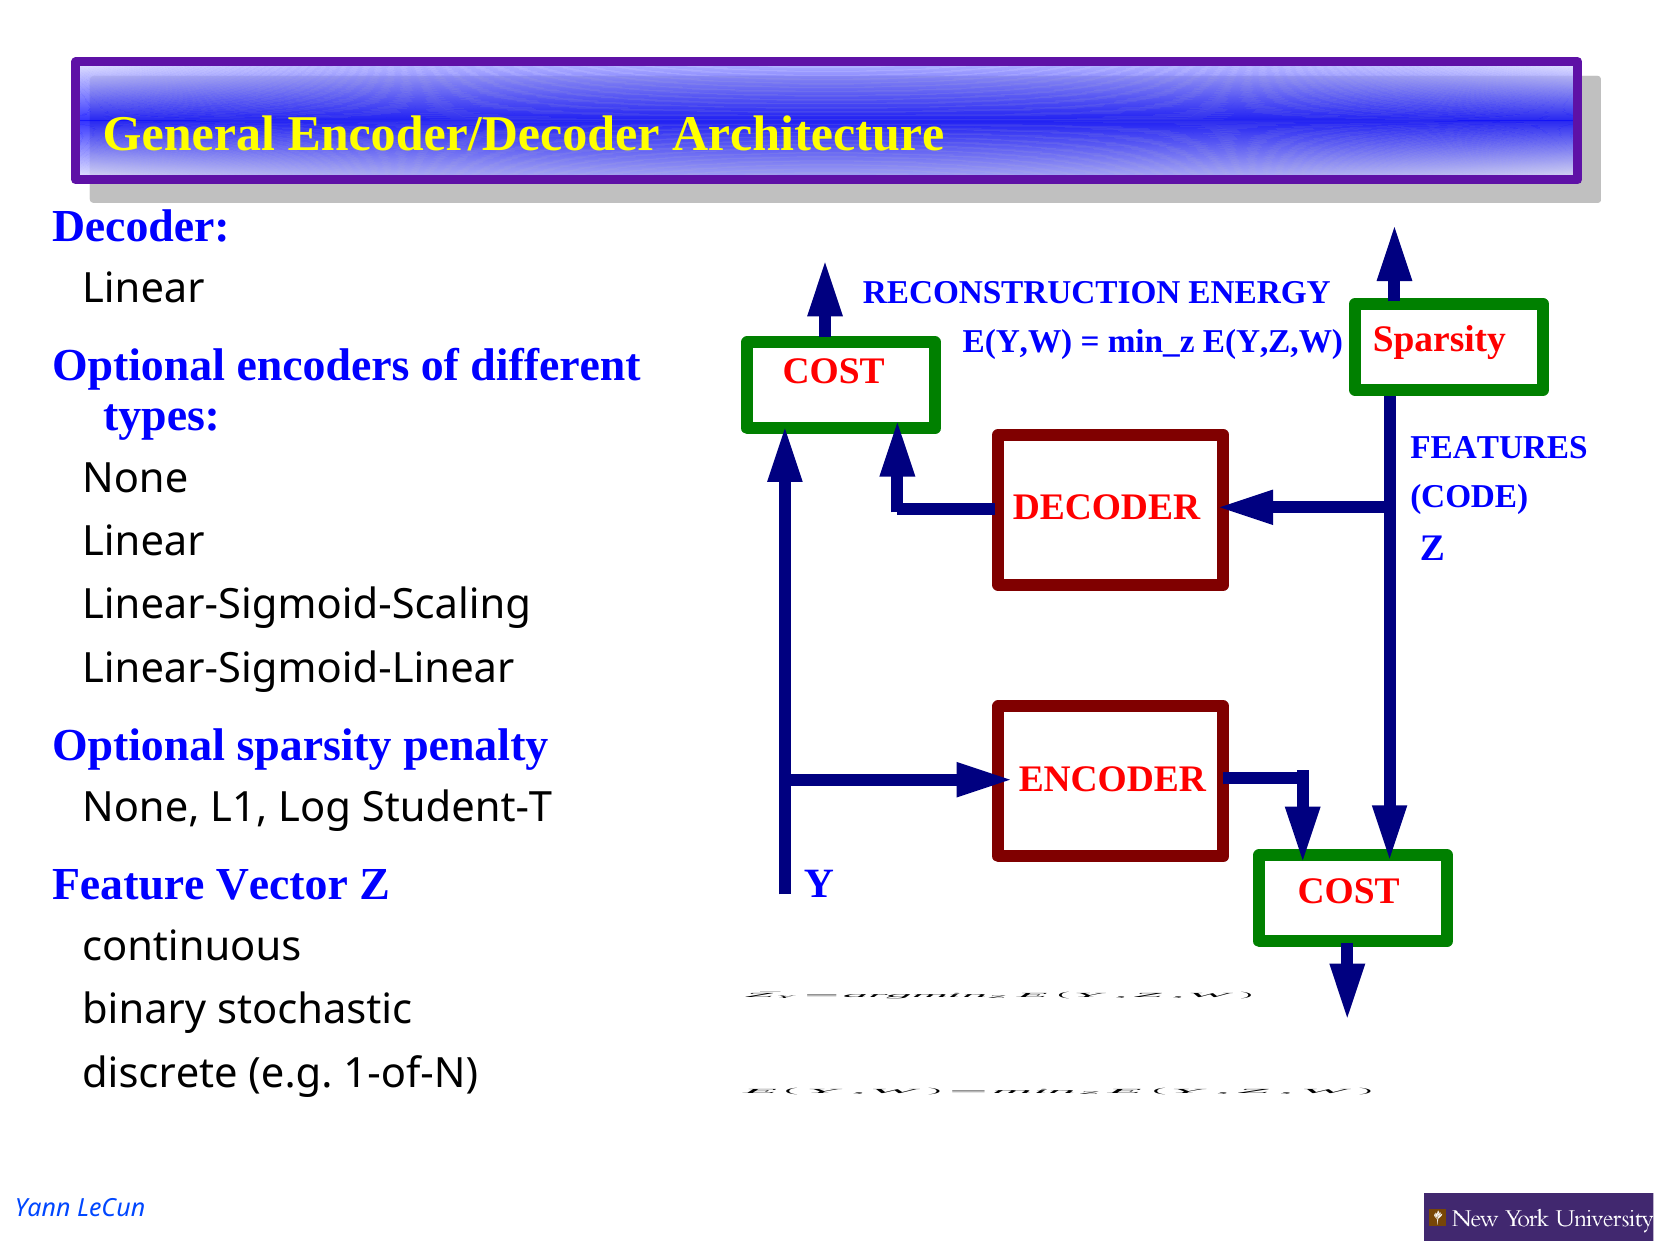

# General Encoder/Decoder Architecture
Decoder:
Linear
Optional encoders of different types:
None
Linear
Linear-Sigmoid-Scaling
Linear-Sigmoid-Linear
Optional sparsity penalty
None, L1, Log Student-T
Feature Vector Z
continuous
binary stochastic
discrete (e.g. 1-of-N)
RECONSTRUCTION ENERGY
	 E(Y,W) = min_z E(Y,Z,W)
Sparsity
COST
FEATURES
(CODE)
 Z
DECODER
ENCODER
Y
COST